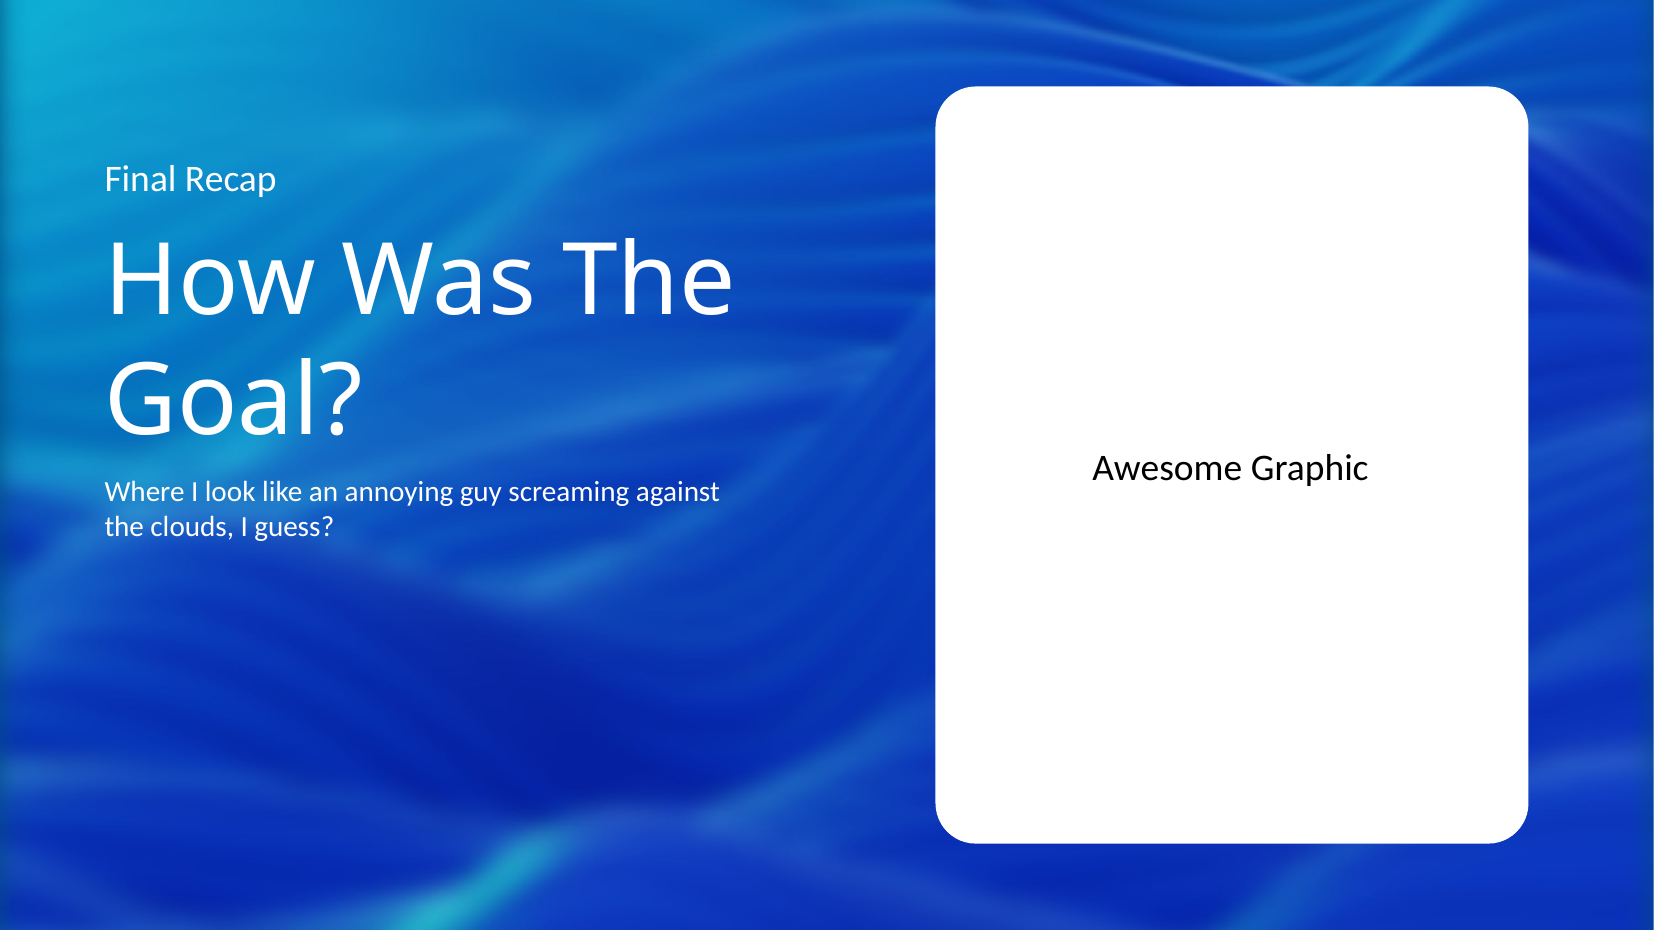

Final Recap
How Was The
Goal?
Awesome Graphic
Where I look like an annoying guy screaming against the clouds, I guess?